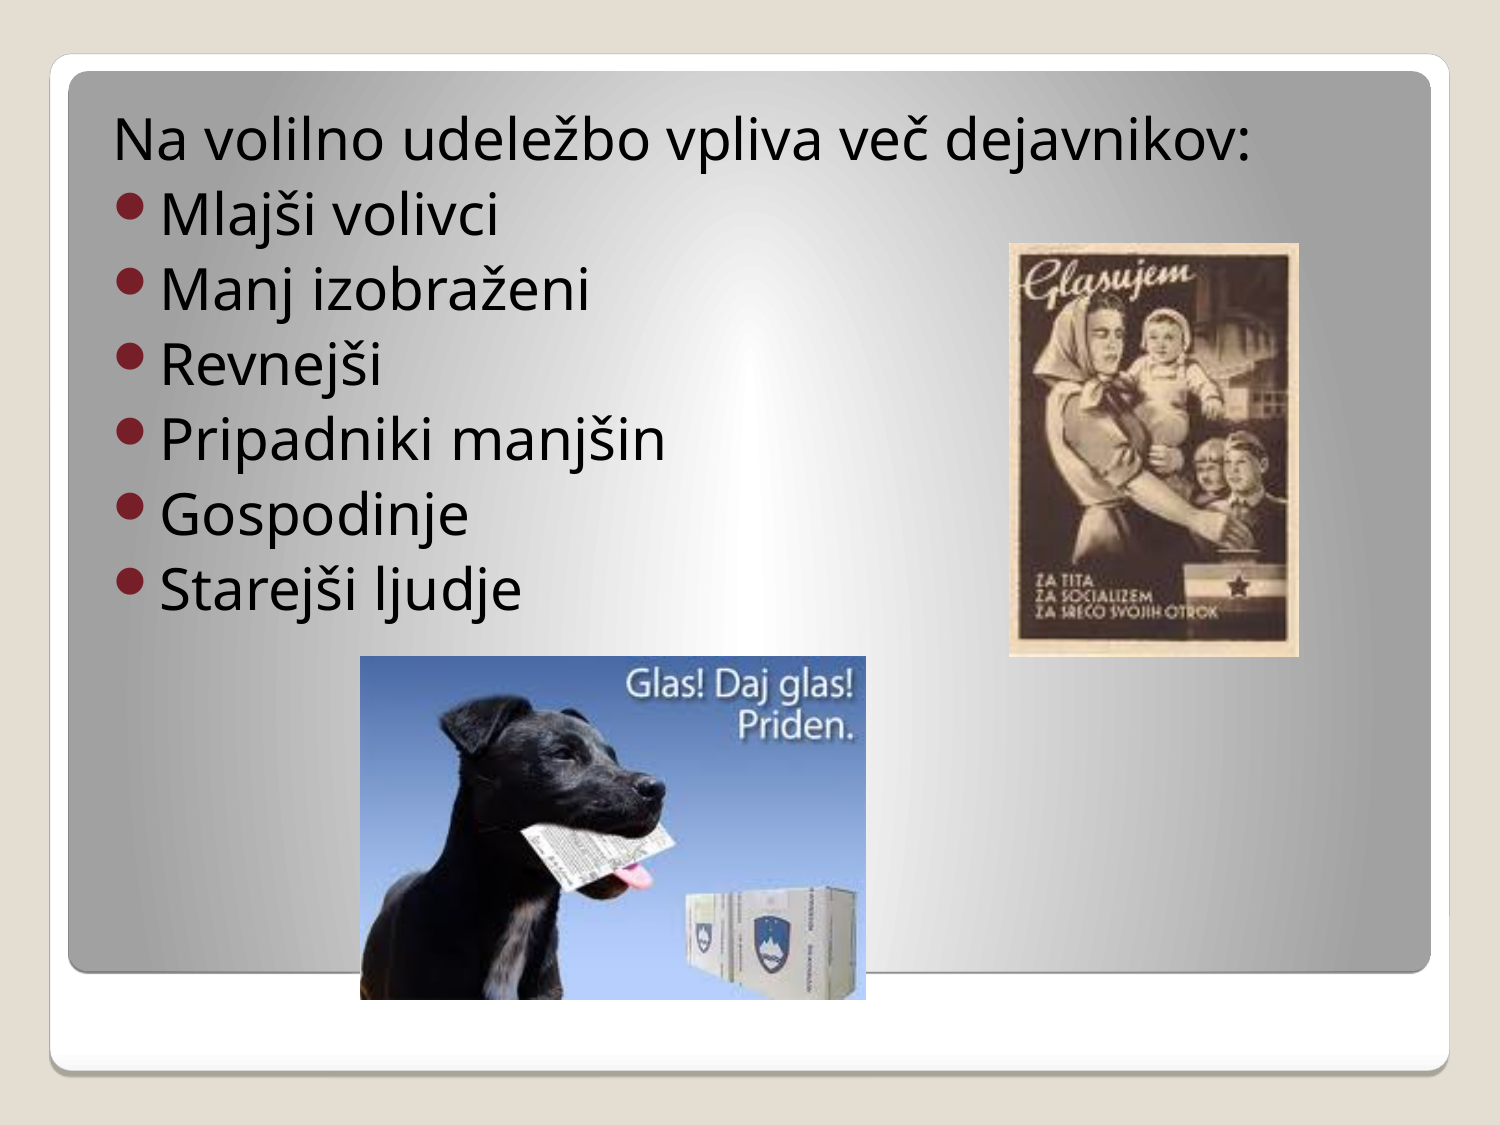

Na volilno udeležbo vpliva več dejavnikov:
Mlajši volivci
Manj izobraženi
Revnejši
Pripadniki manjšin
Gospodinje
Starejši ljudje
#